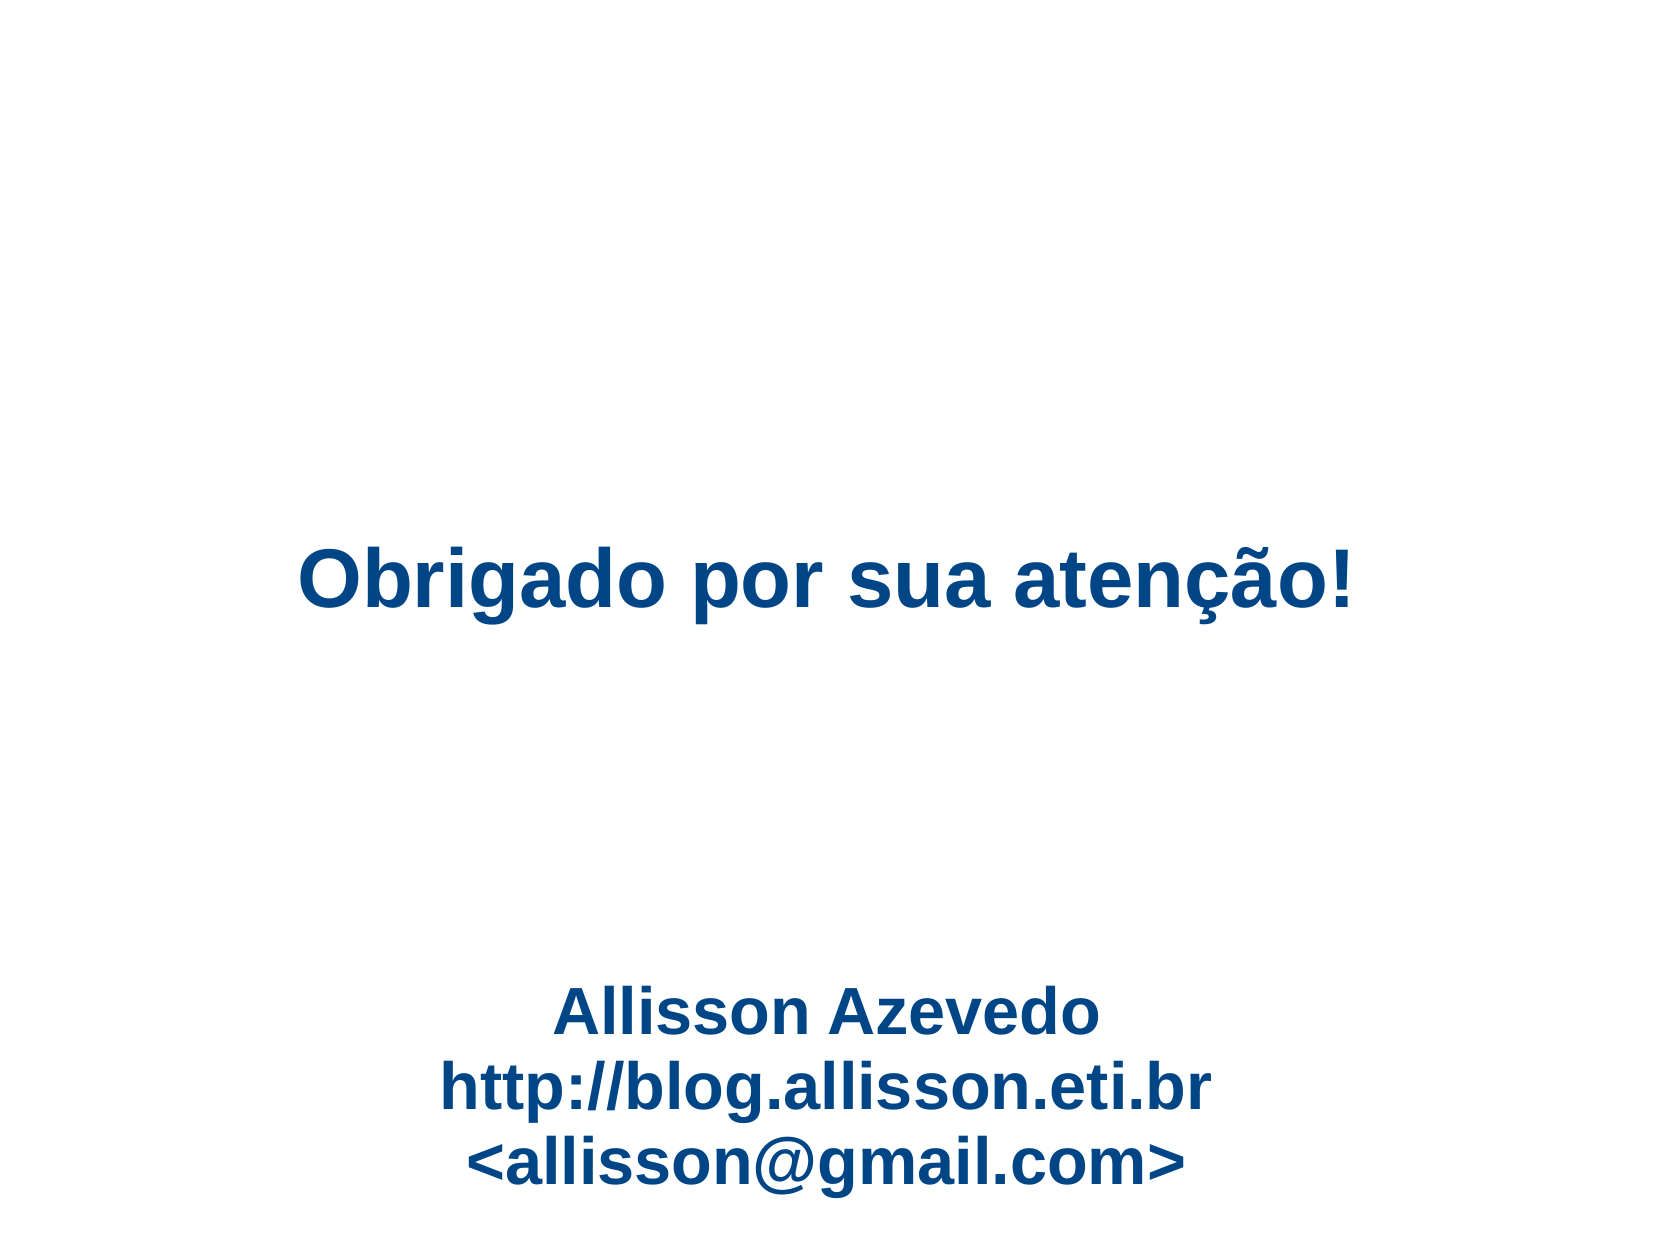

# Obrigado por sua atenção!
Allisson Azevedo
http://blog.allisson.eti.br
<allisson@gmail.com>